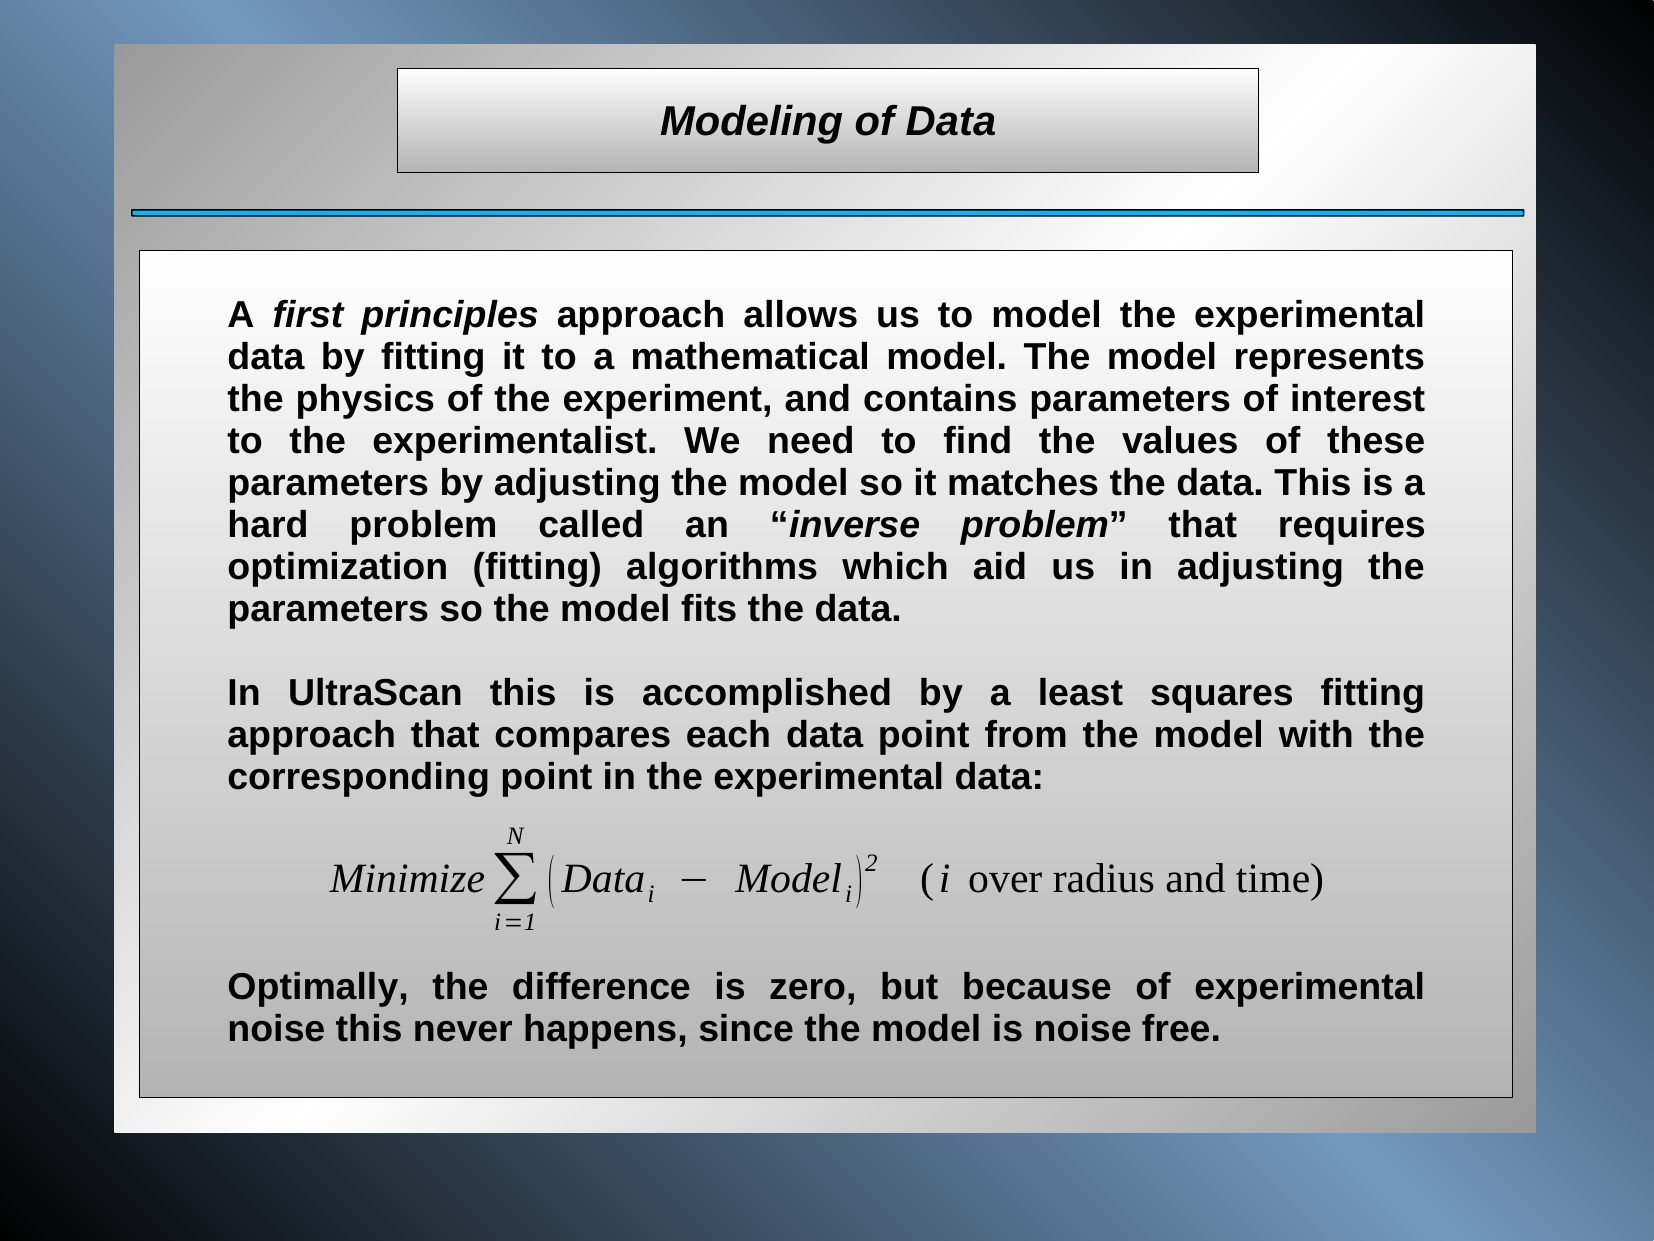

Modeling of Data
A first principles approach allows us to model the experimental data by fitting it to a mathematical model. The model represents the physics of the experiment, and contains parameters of interest to the experimentalist. We need to find the values of these parameters by adjusting the model so it matches the data. This is a hard problem called an “inverse problem” that requires optimization (fitting) algorithms which aid us in adjusting the parameters so the model fits the data.
In UltraScan this is accomplished by a least squares fitting approach that compares each data point from the model with the corresponding point in the experimental data:
Optimally, the difference is zero, but because of experimental noise this never happens, since the model is noise free.